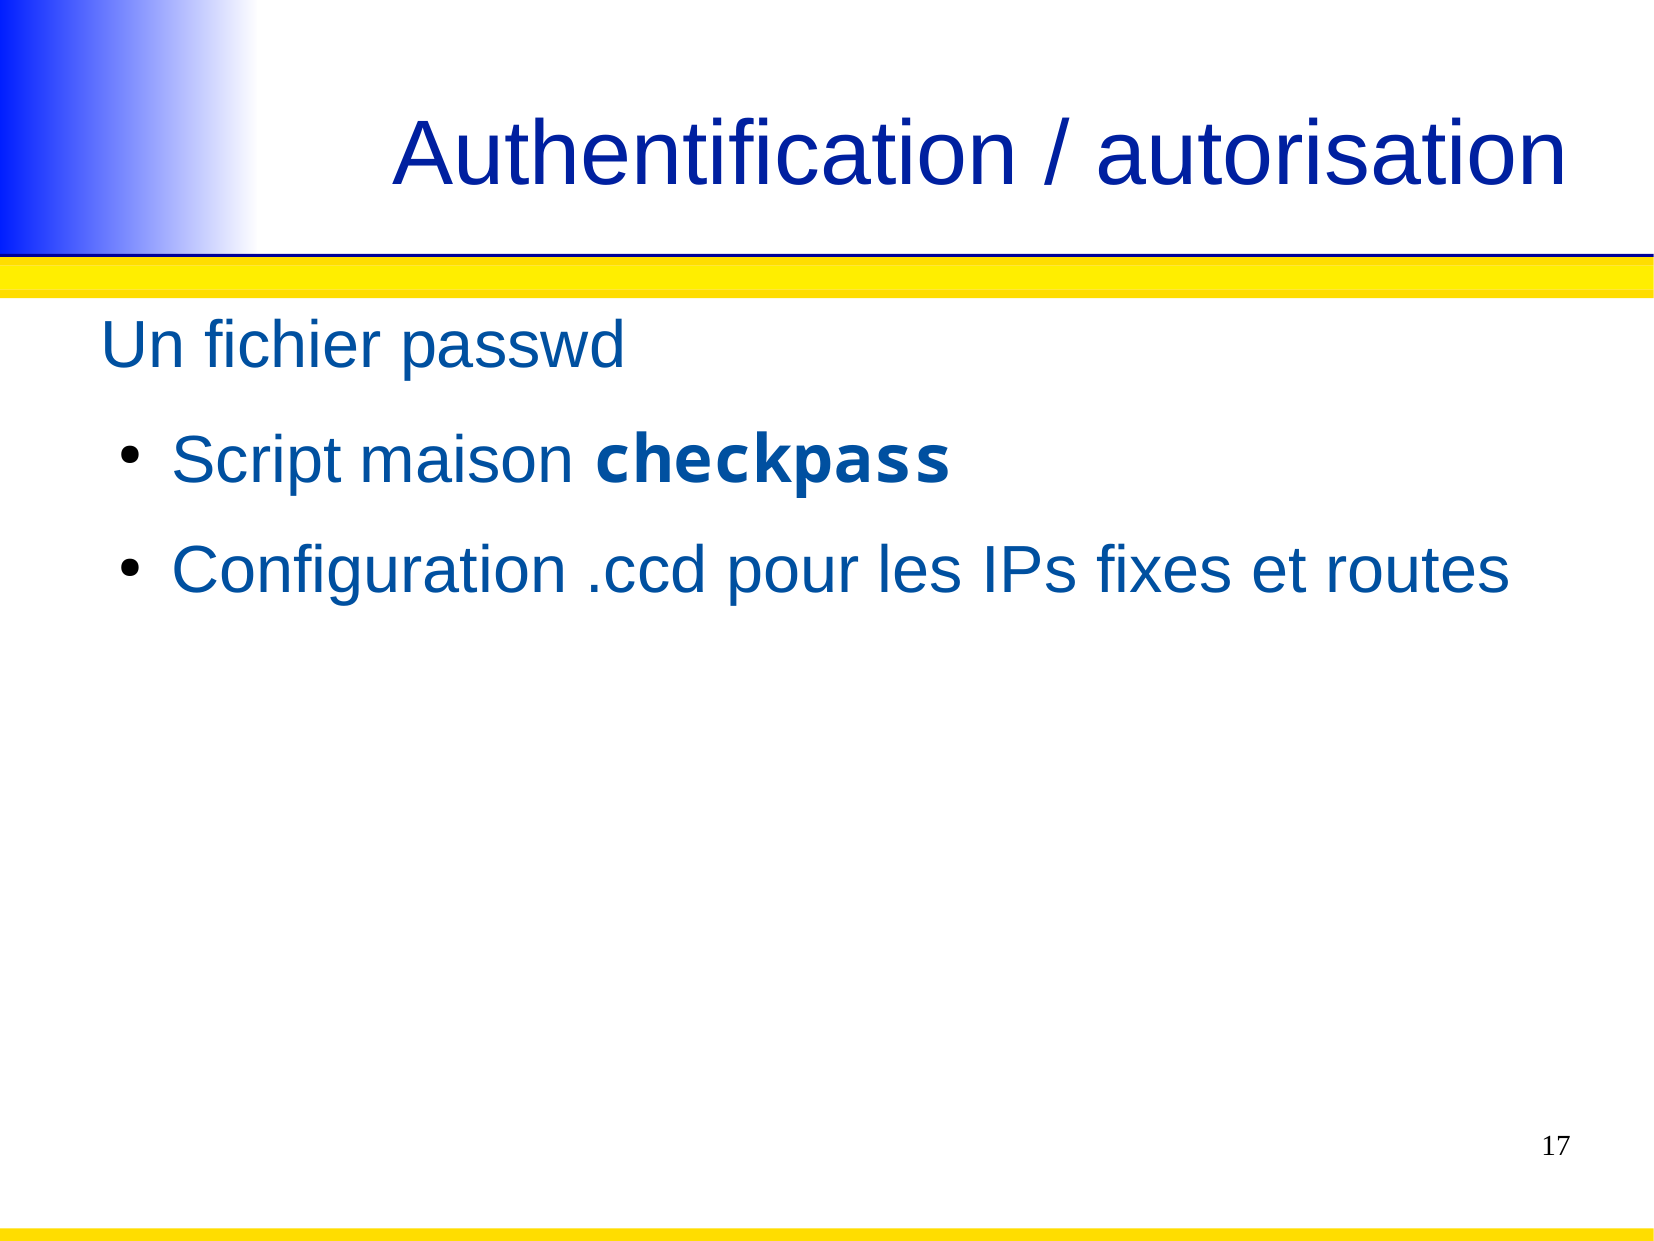

# Authentification / autorisation
Un fichier passwd
Script maison checkpass
Configuration .ccd pour les IPs fixes et routes
17